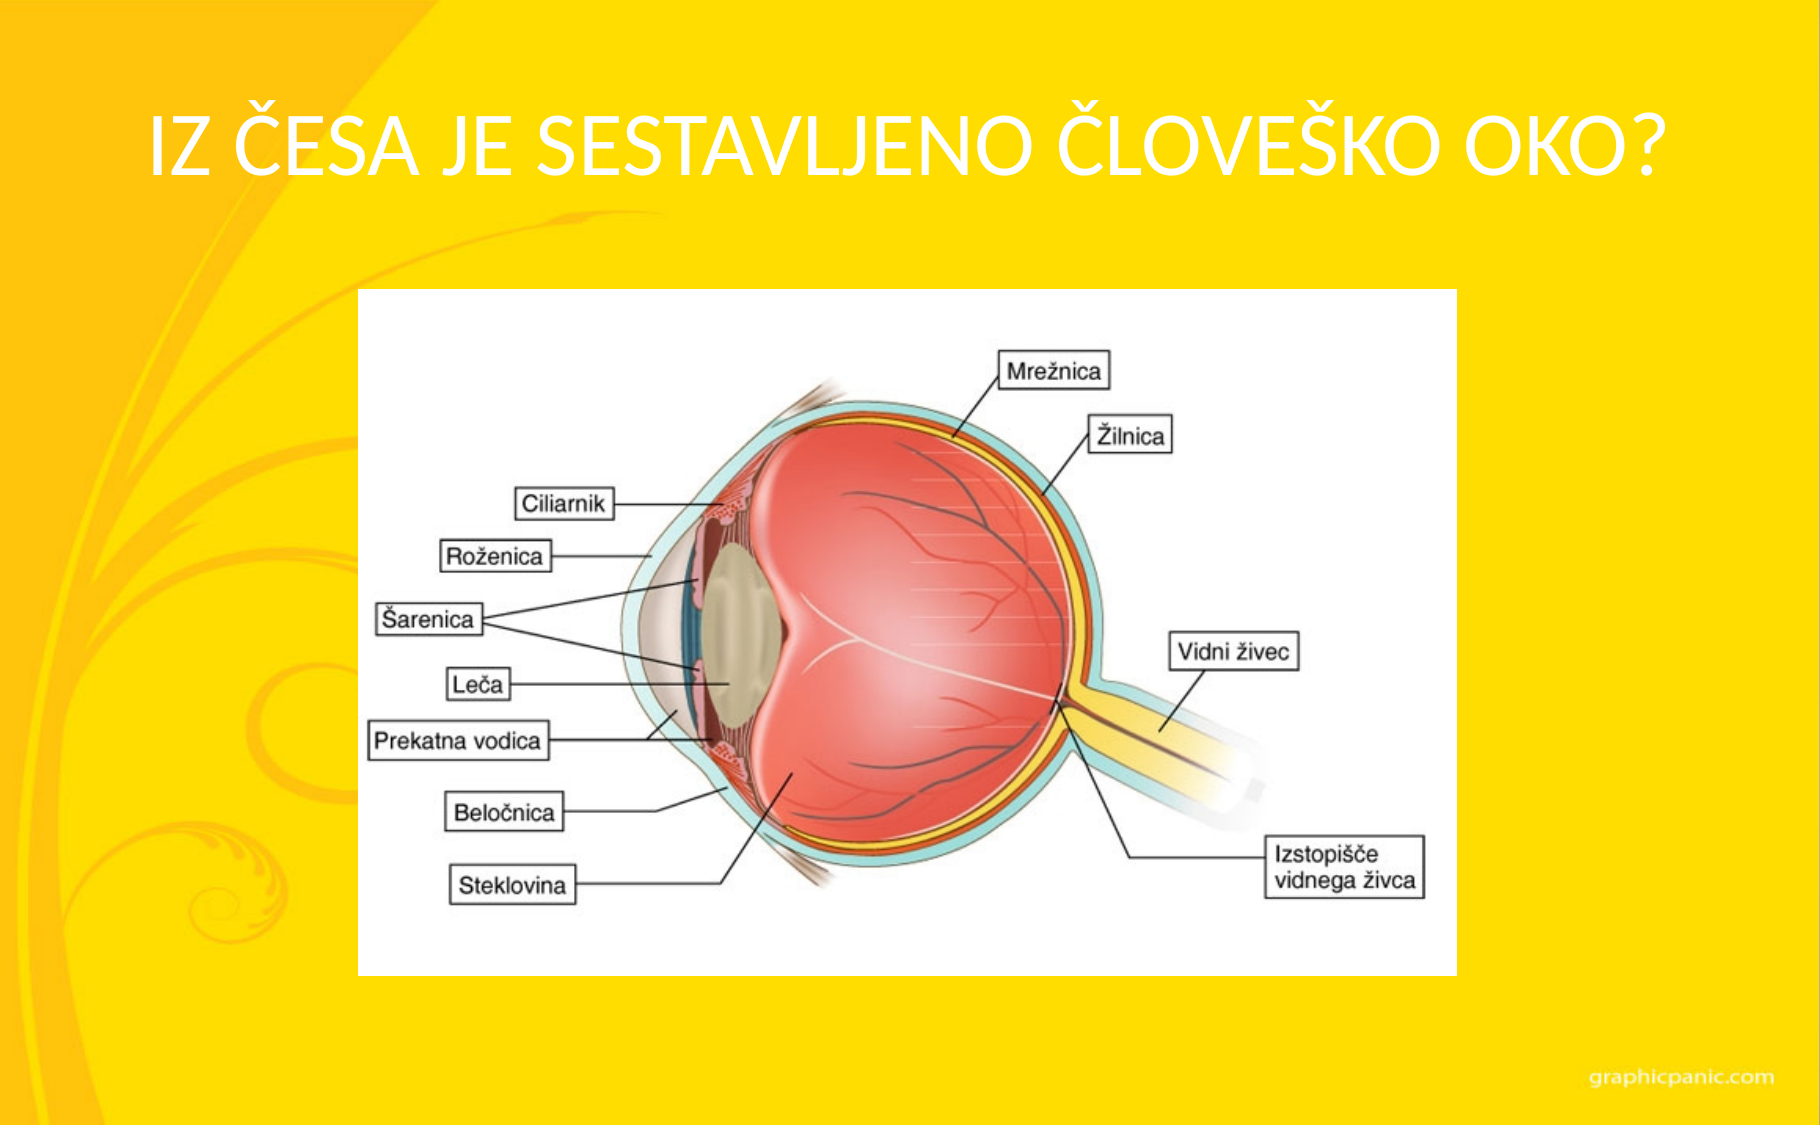

# IZ ČESA JE SESTAVLJENO ČLOVEŠKO OKO?